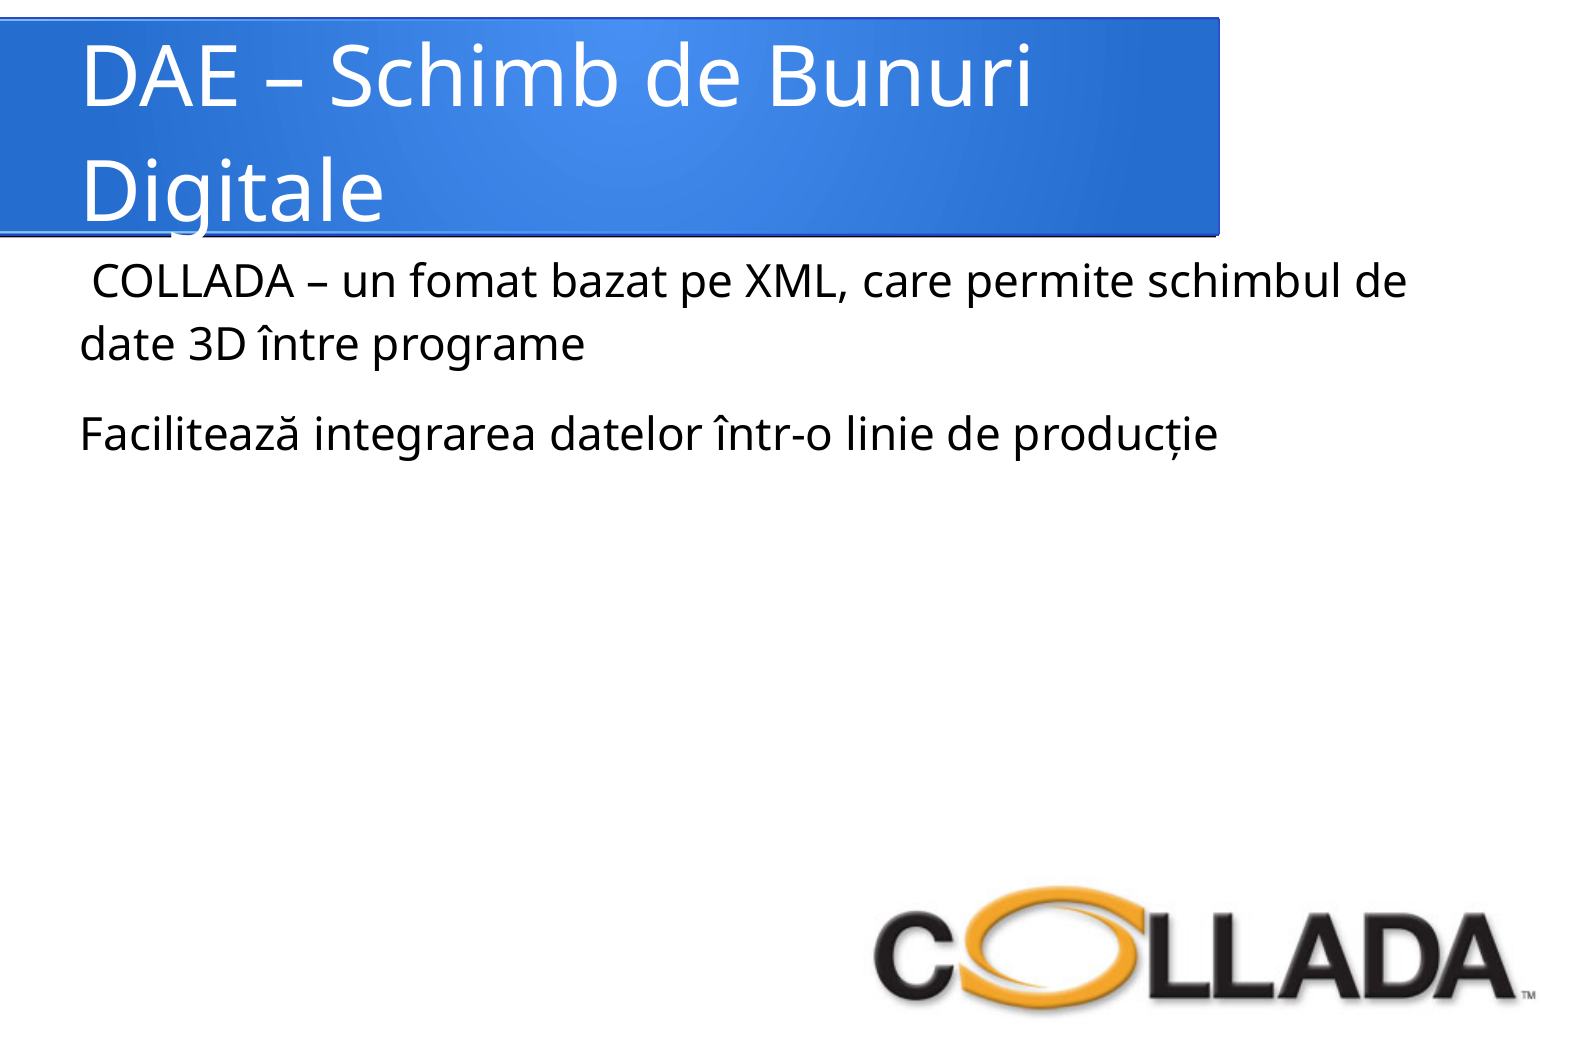

# DAE – Schimb de Bunuri Digitale
 COLLADA – un fomat bazat pe XML, care permite schimbul de date 3D între programe
Facilitează integrarea datelor într-o linie de producție